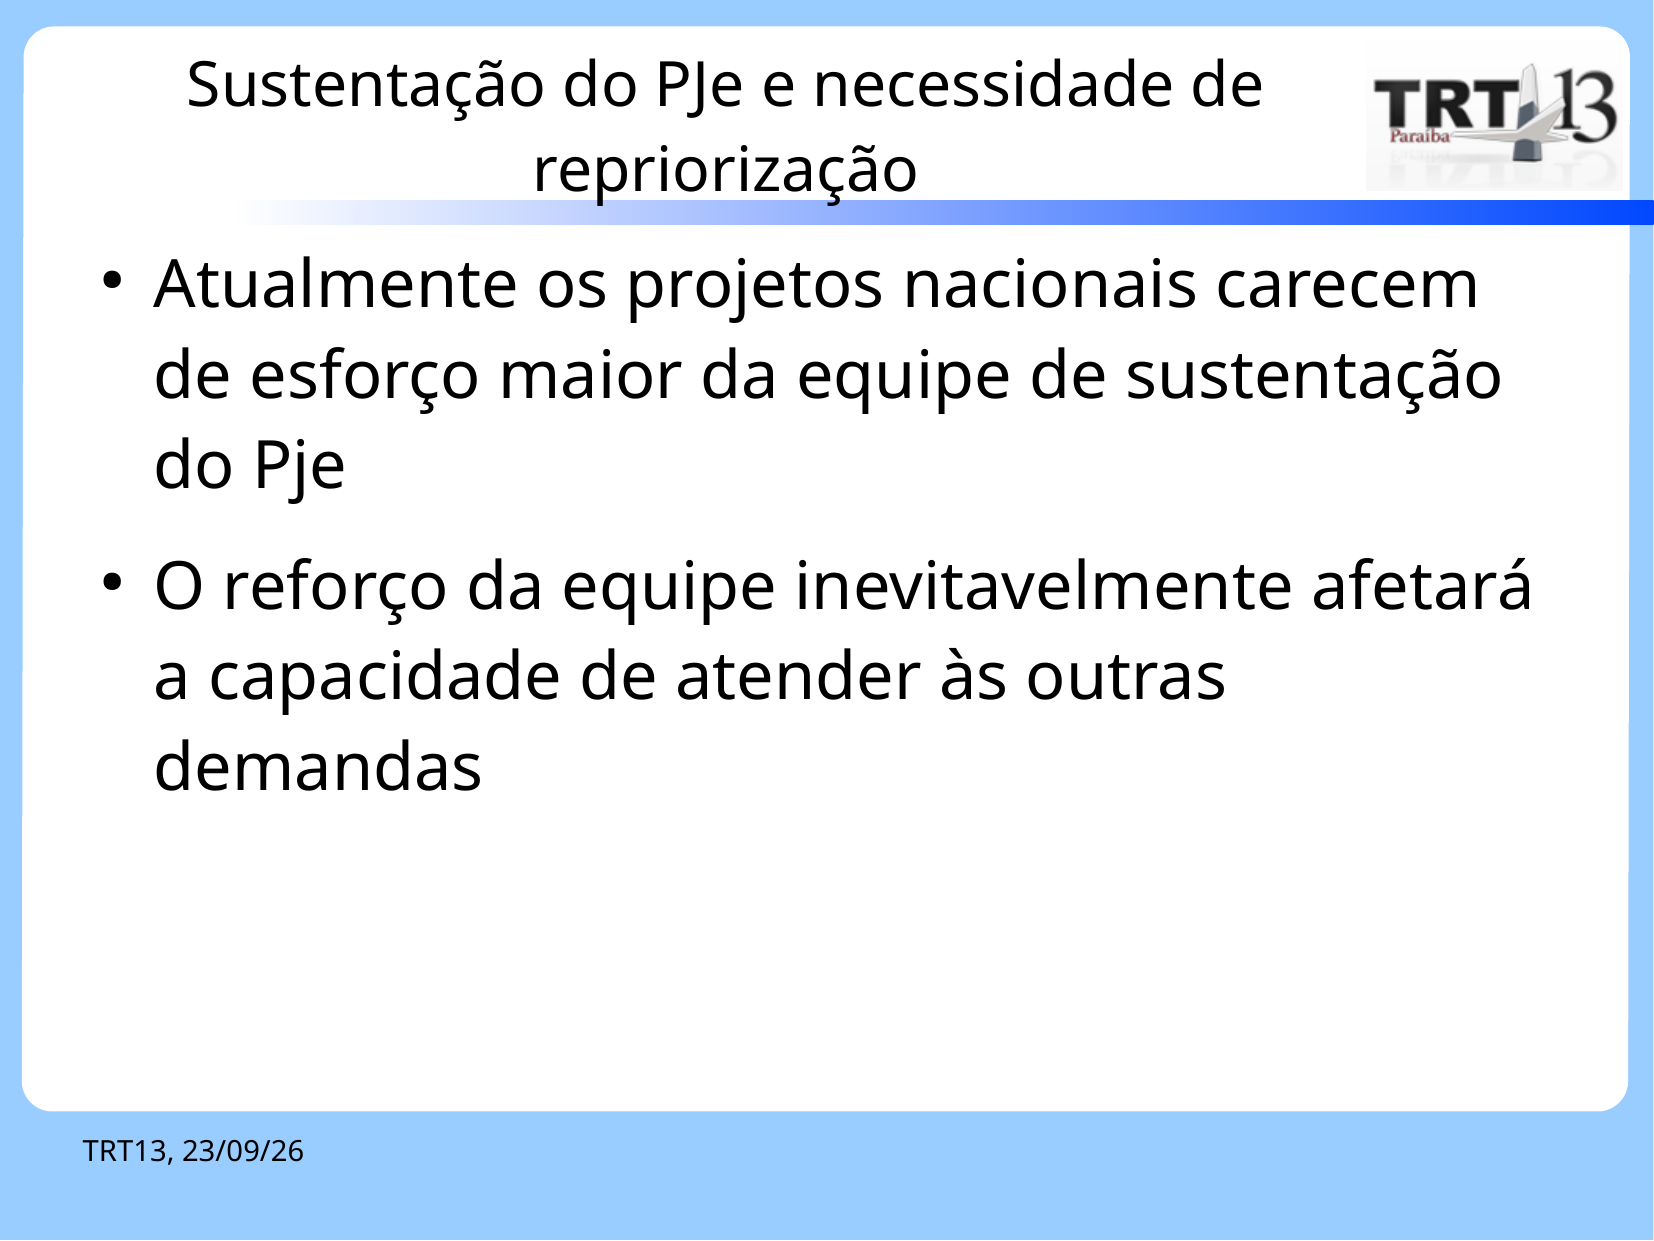

# Sustentação do PJe e necessidade de repriorização
Atualmente os projetos nacionais carecem de esforço maior da equipe de sustentação do Pje
O reforço da equipe inevitavelmente afetará a capacidade de atender às outras demandas